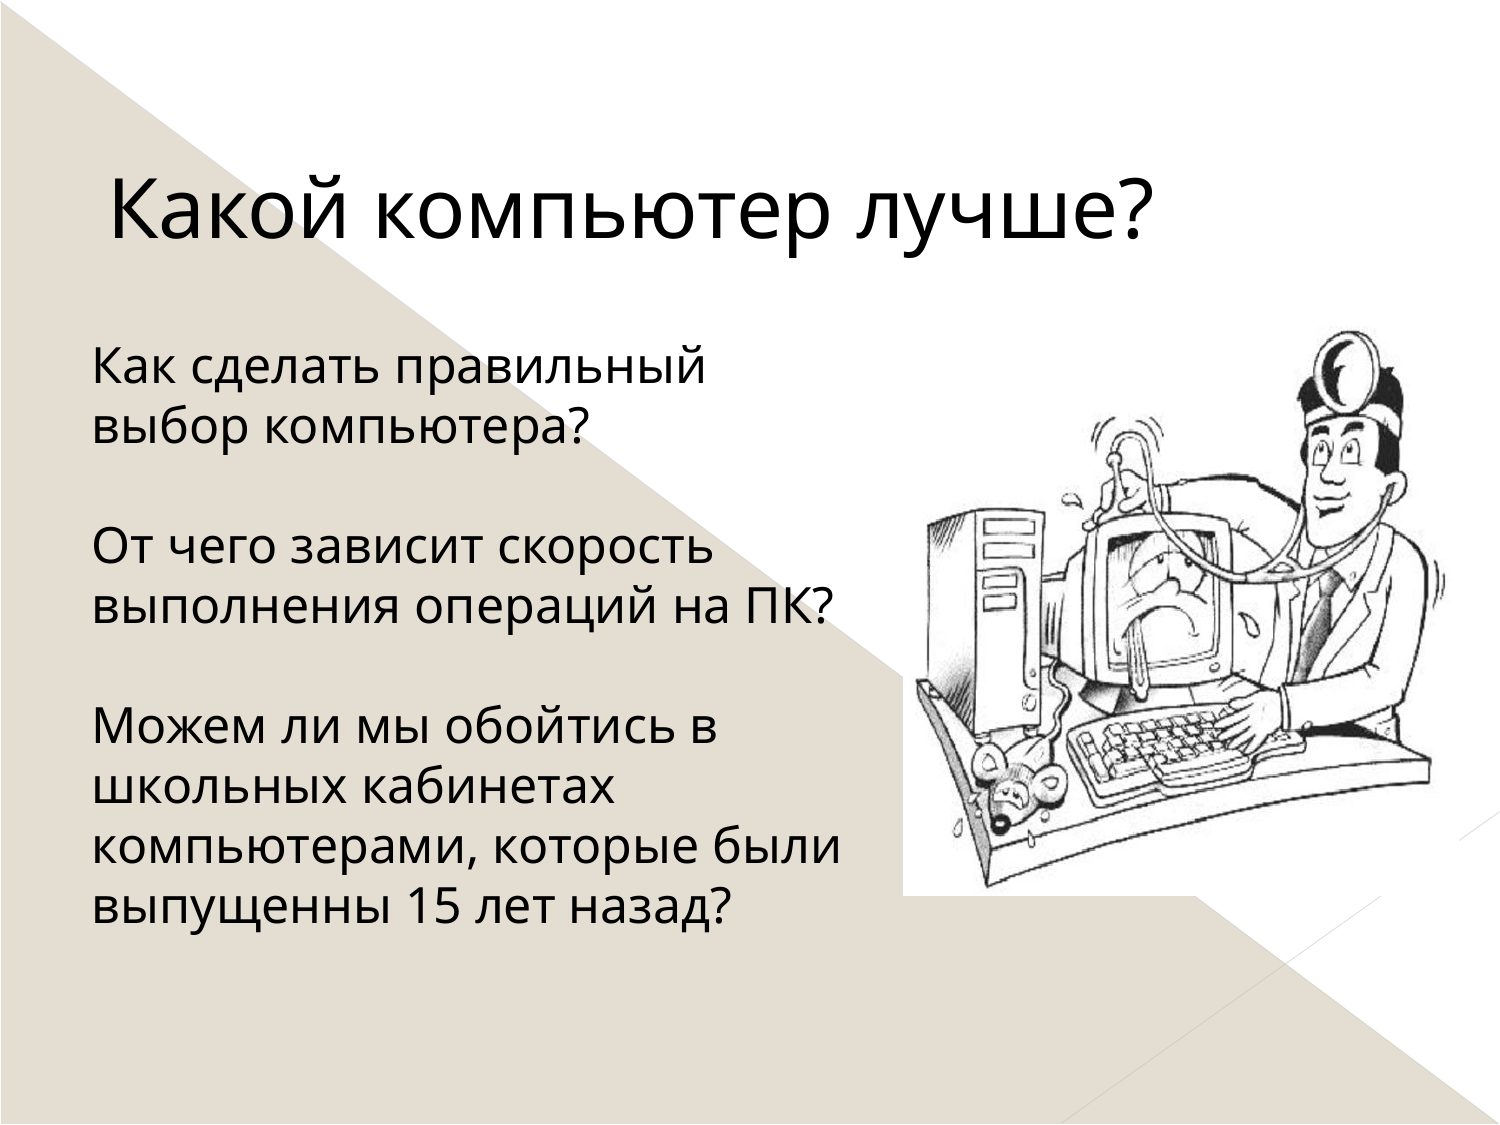

# Какой компьютер лучше?
Как сделать правильный выбор компьютера?
От чего зависит скорость выполнения операций на ПК?
Можем ли мы обойтись в школьных кабинетах компьютерами, которые были выпущенны 15 лет назад?